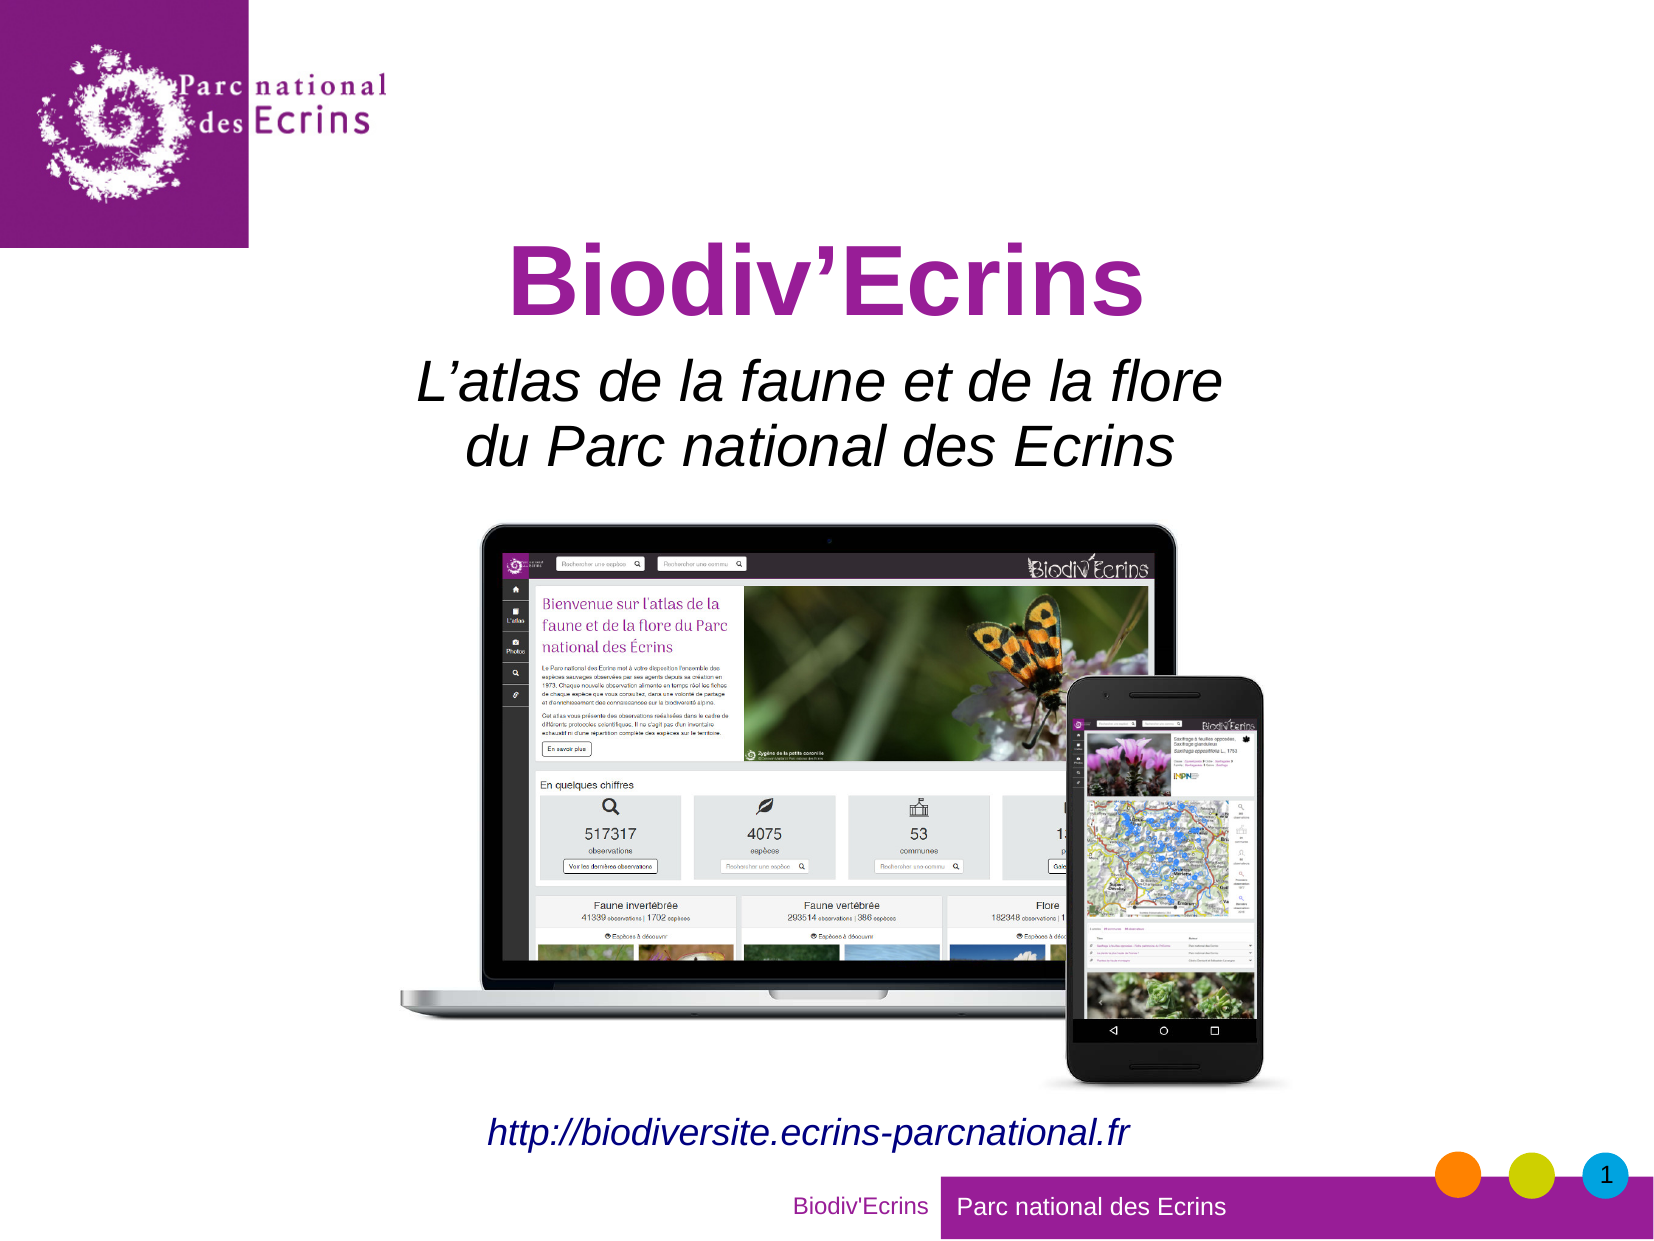

# Biodiv’Ecrins
L’atlas de la faune et de la flore
du Parc national des Ecrins
http://biodiversite.ecrins-parcnational.fr